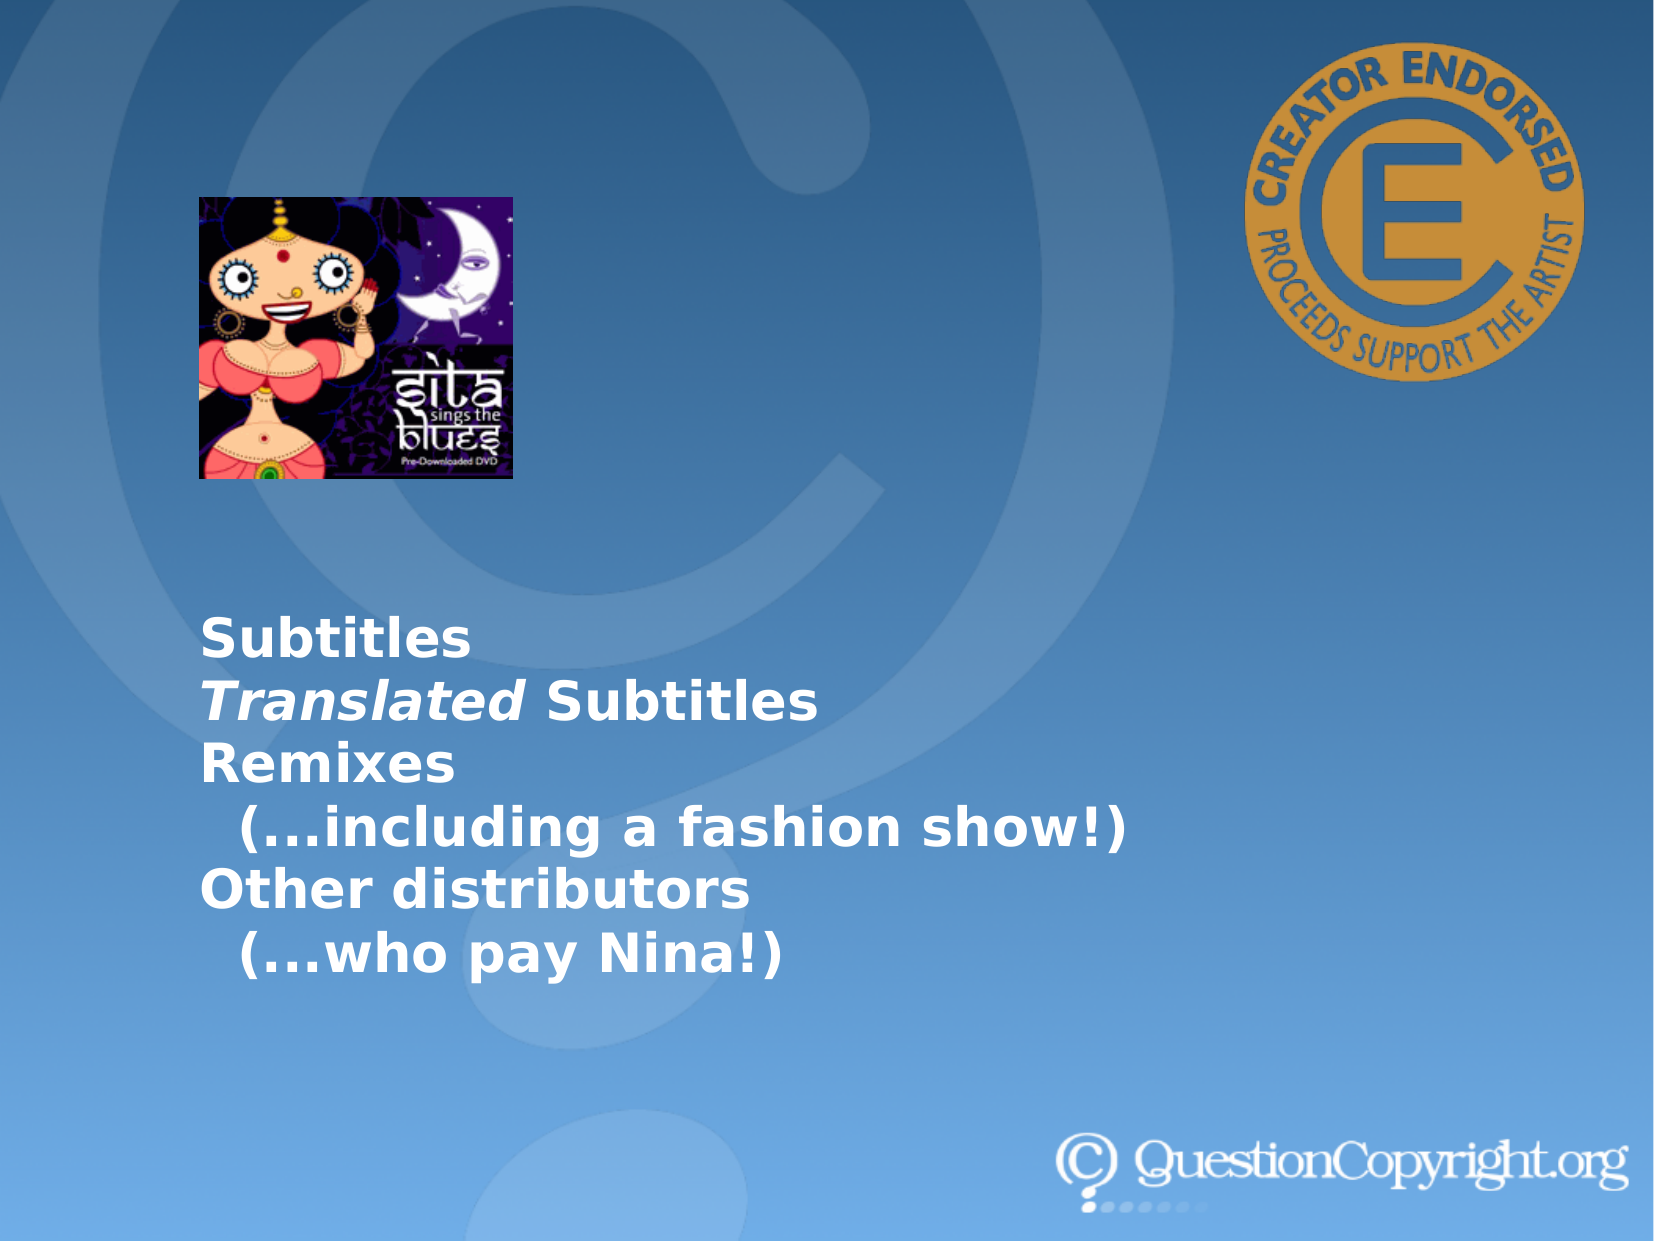

Subtitles
Translated Subtitles
Remixes
 (...including a fashion show!)
Other distributors
 (...who pay Nina!)